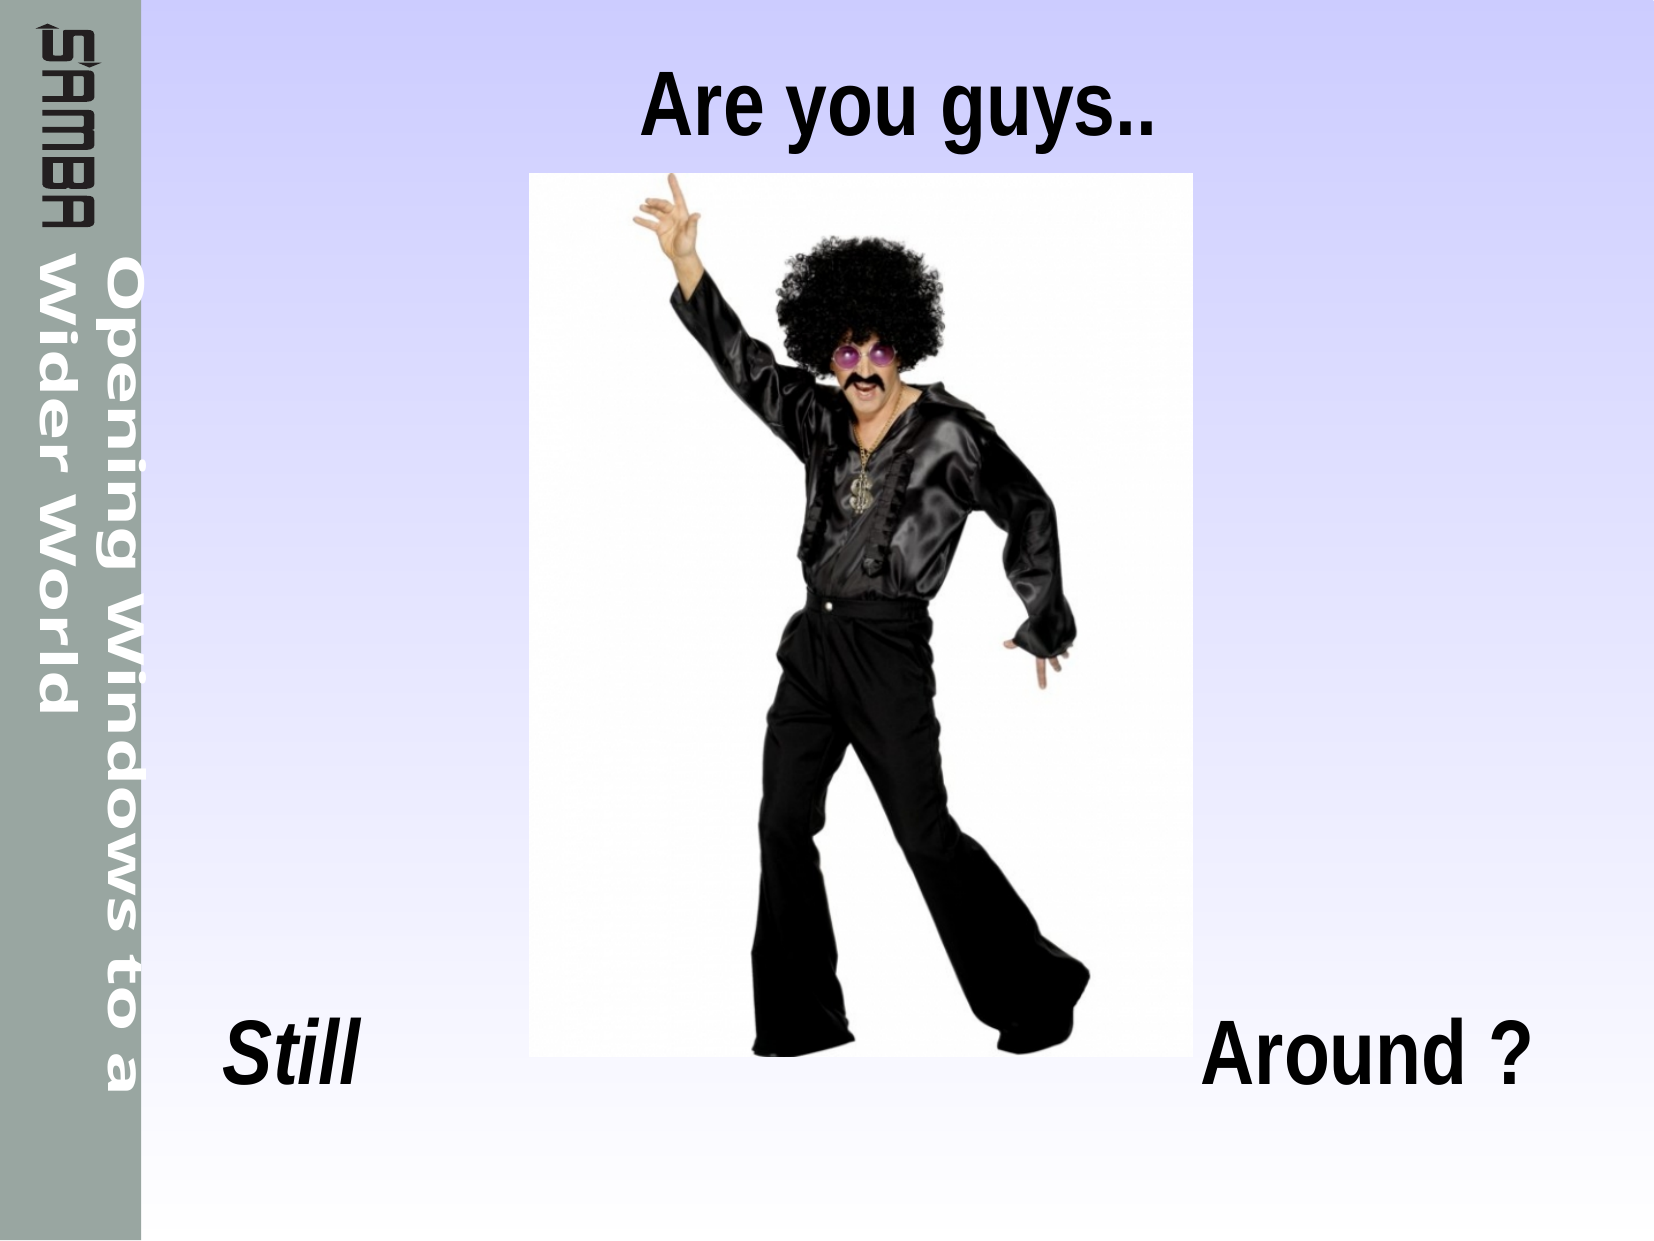

# Are you guys..
Still Around ?